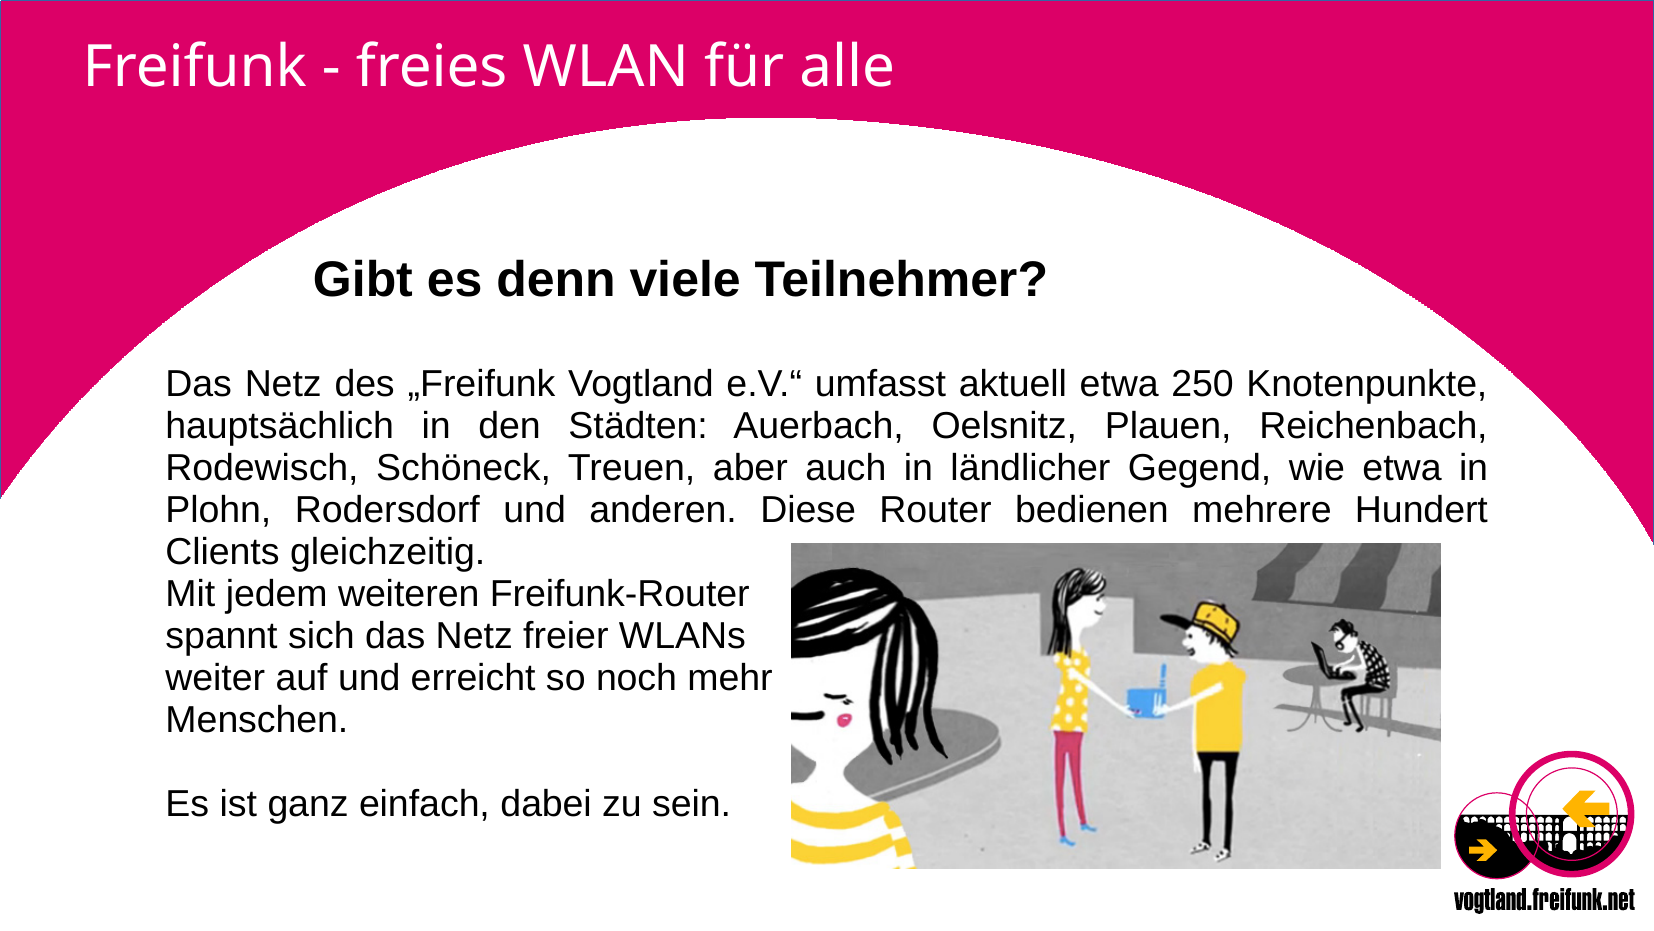

# Freifunk - freies WLAN für alle
		Gibt es denn viele Teilnehmer?
Das Netz des „Freifunk Vogtland e.V.“ umfasst aktuell etwa 250 Knotenpunkte, hauptsächlich in den Städten: Auerbach, Oelsnitz, Plauen, Reichenbach, Rodewisch, Schöneck, Treuen, aber auch in ländlicher Gegend, wie etwa in Plohn, Rodersdorf und anderen. Diese Router bedienen mehrere Hundert Clients gleichzeitig.
Mit jedem weiteren Freifunk-Router
spannt sich das Netz freier WLANs
weiter auf und erreicht so noch mehr
Menschen.
Es ist ganz einfach, dabei zu sein.